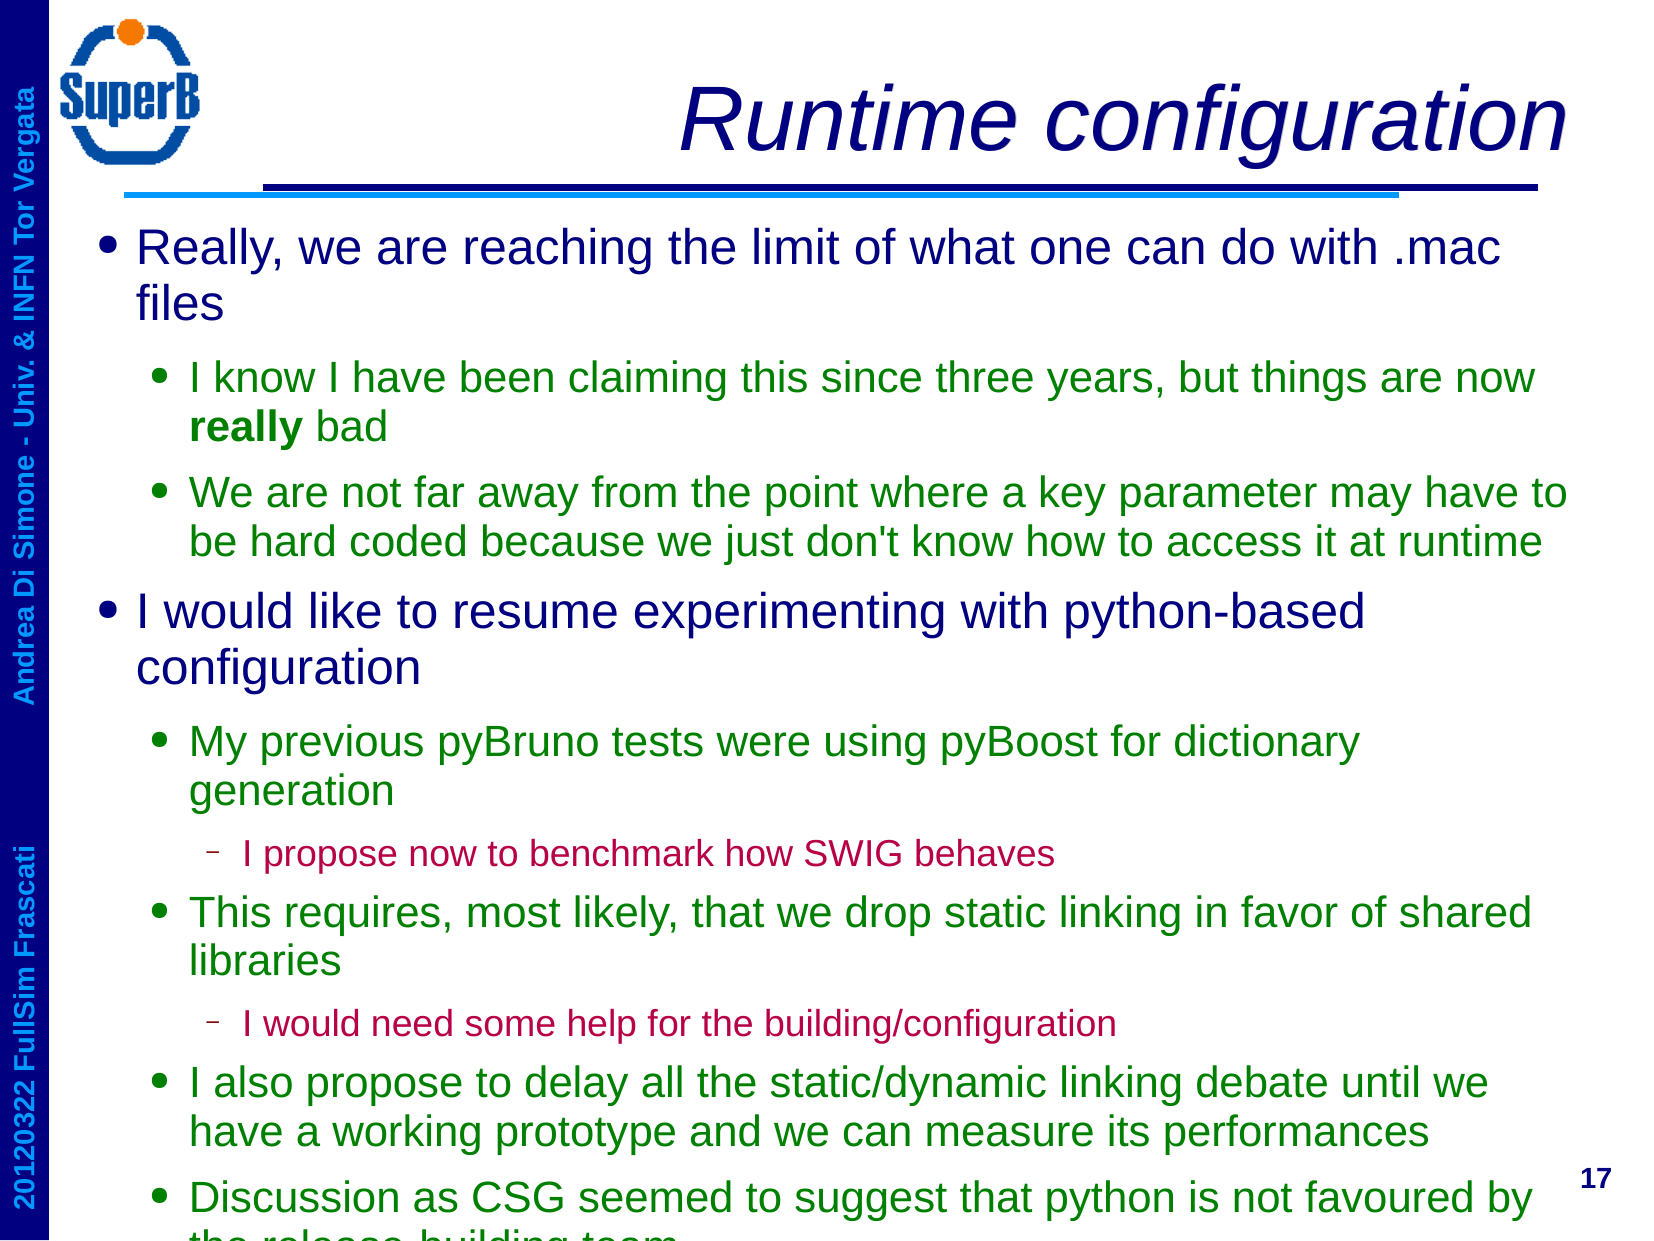

# Runtime configuration
Really, we are reaching the limit of what one can do with .mac files
I know I have been claiming this since three years, but things are now really bad
We are not far away from the point where a key parameter may have to be hard coded because we just don't know how to access it at runtime
I would like to resume experimenting with python-based configuration
My previous pyBruno tests were using pyBoost for dictionary generation
I propose now to benchmark how SWIG behaves
This requires, most likely, that we drop static linking in favor of shared libraries
I would need some help for the building/configuration
I also propose to delay all the static/dynamic linking debate until we have a working prototype and we can measure its performances
Discussion as CSG seemed to suggest that python is not favoured by the release-building team
On the other hand, no alternative was offered
No decision taken yet
Andrea Di Simone - Univ. & INFN Tor Vergata
20120322 FullSim Frascati
17